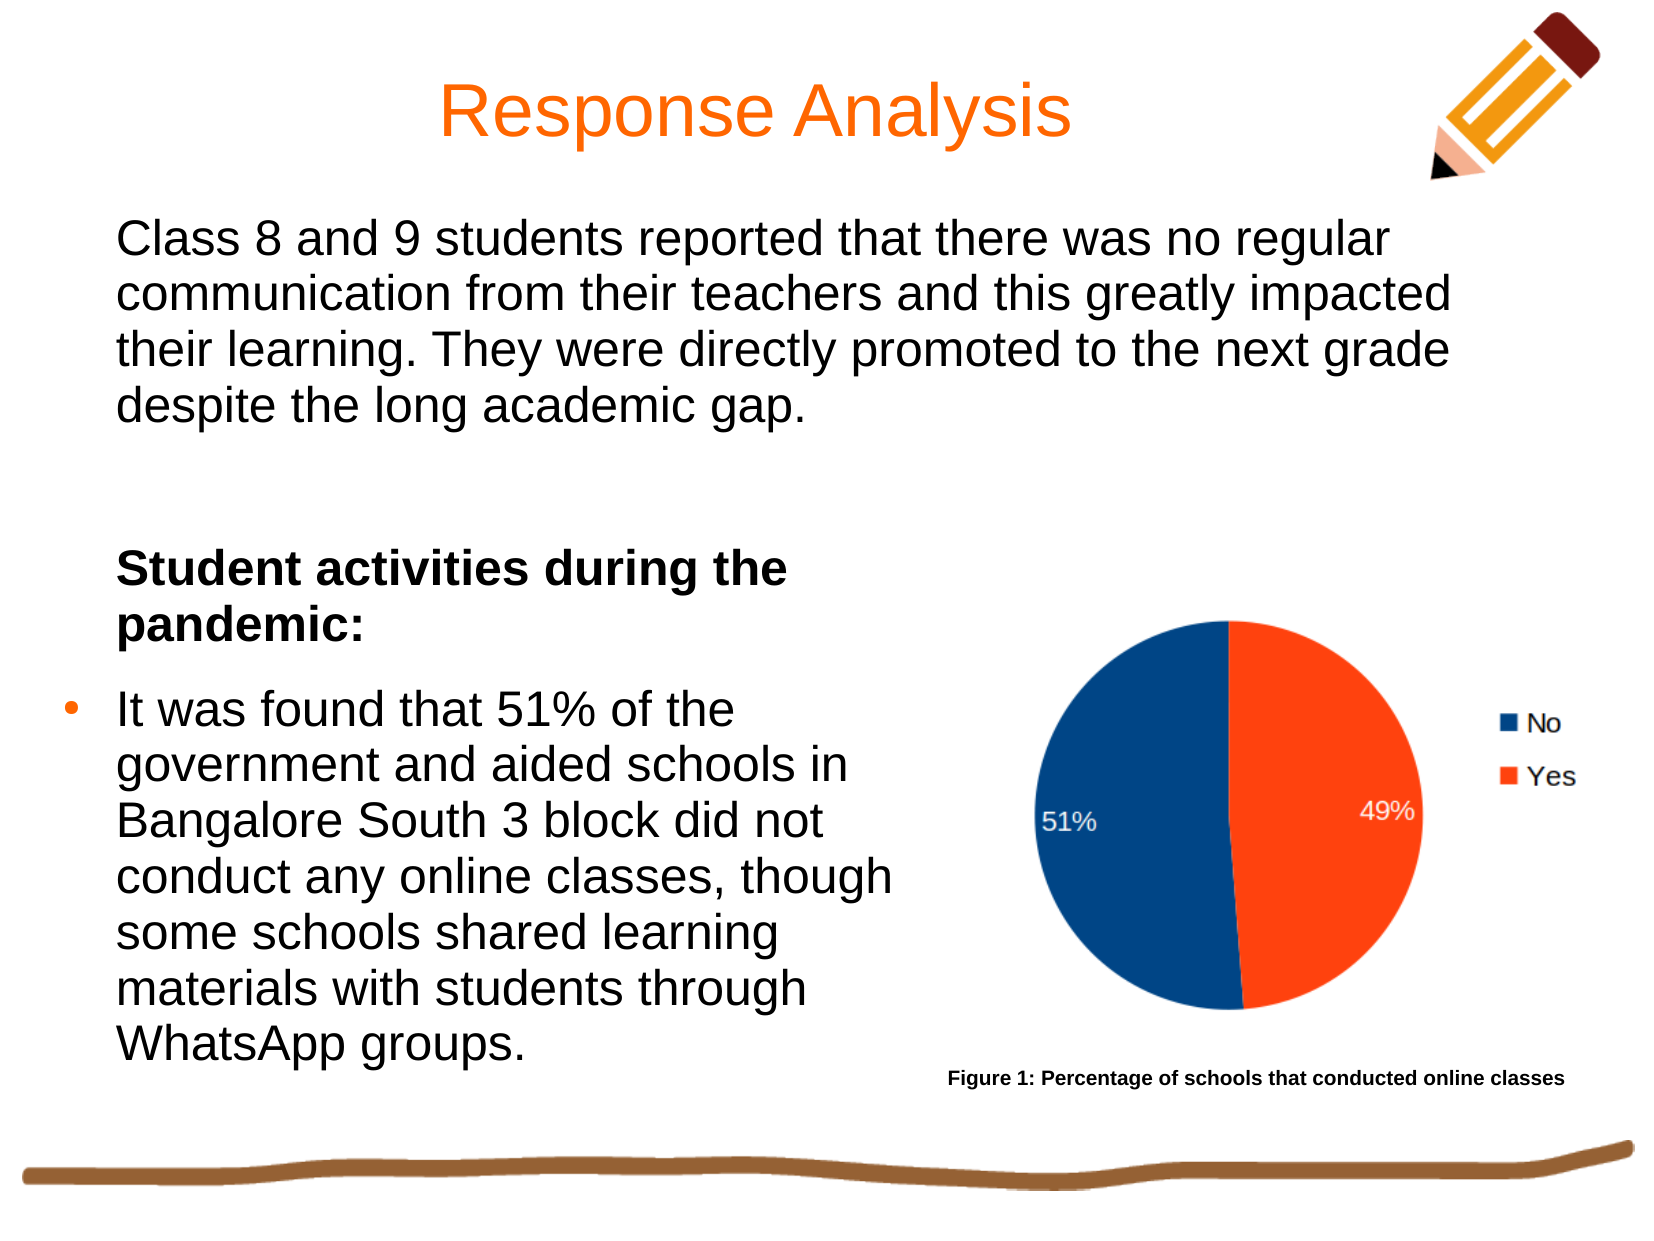

# Response Analysis
Class 8 and 9 students reported that there was no regular communication from their teachers and this greatly impacted their learning. They were directly promoted to the next grade despite the long academic gap.
Student activities during the pandemic:
It was found that 51% of the government and aided schools in Bangalore South 3 block did not conduct any online classes, though some schools shared learning materials with students through WhatsApp groups.
Figure 1: Percentage of schools that conducted online classes